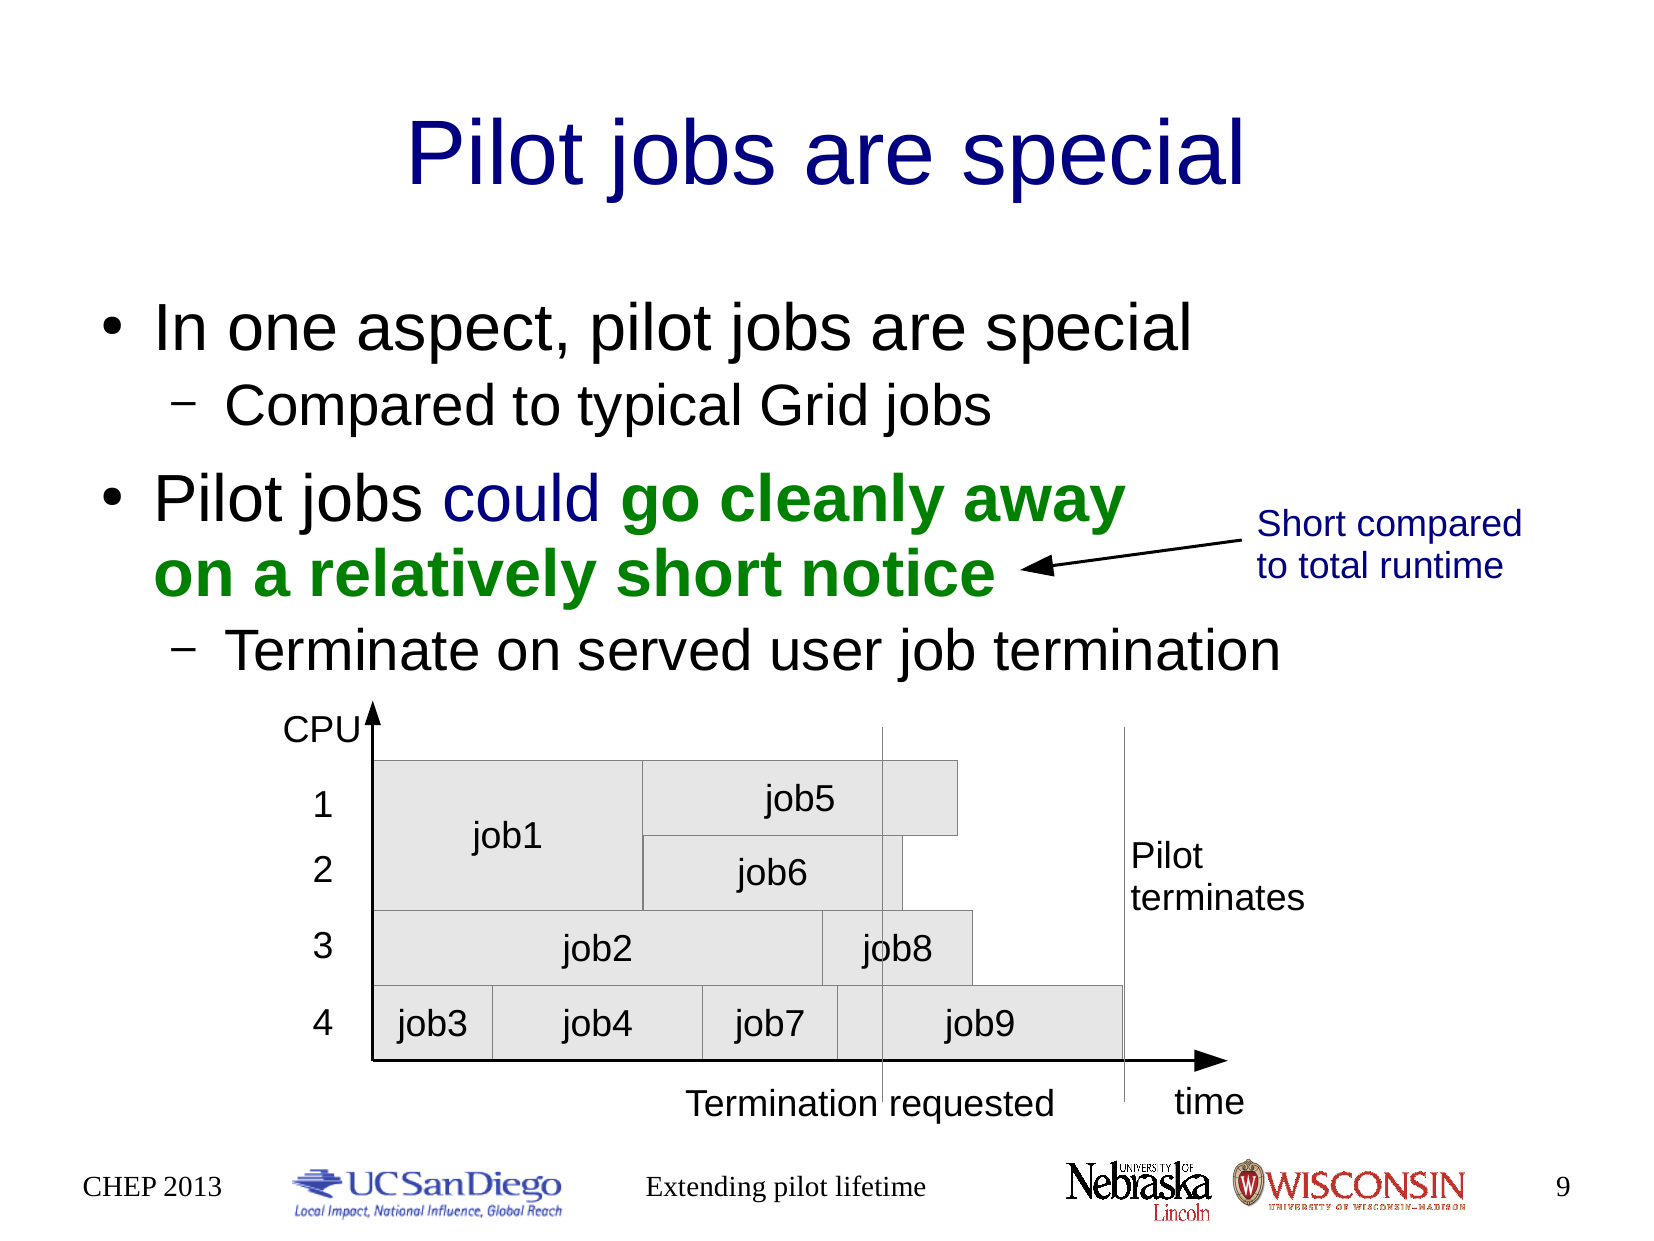

# Pilot jobs are special
In one aspect, pilot jobs are special
Compared to typical Grid jobs
Pilot jobs could go cleanly away
on a relatively short notice
Terminate on served user job termination
Short compared
to total runtime
CPU
job1
job5
1
Pilot
terminates
job6
2
WASTE
job2
job8
3
job3
job4
job7
job9
4
time
Termination requested
CHEP 2013
Extending pilot lifetime
9